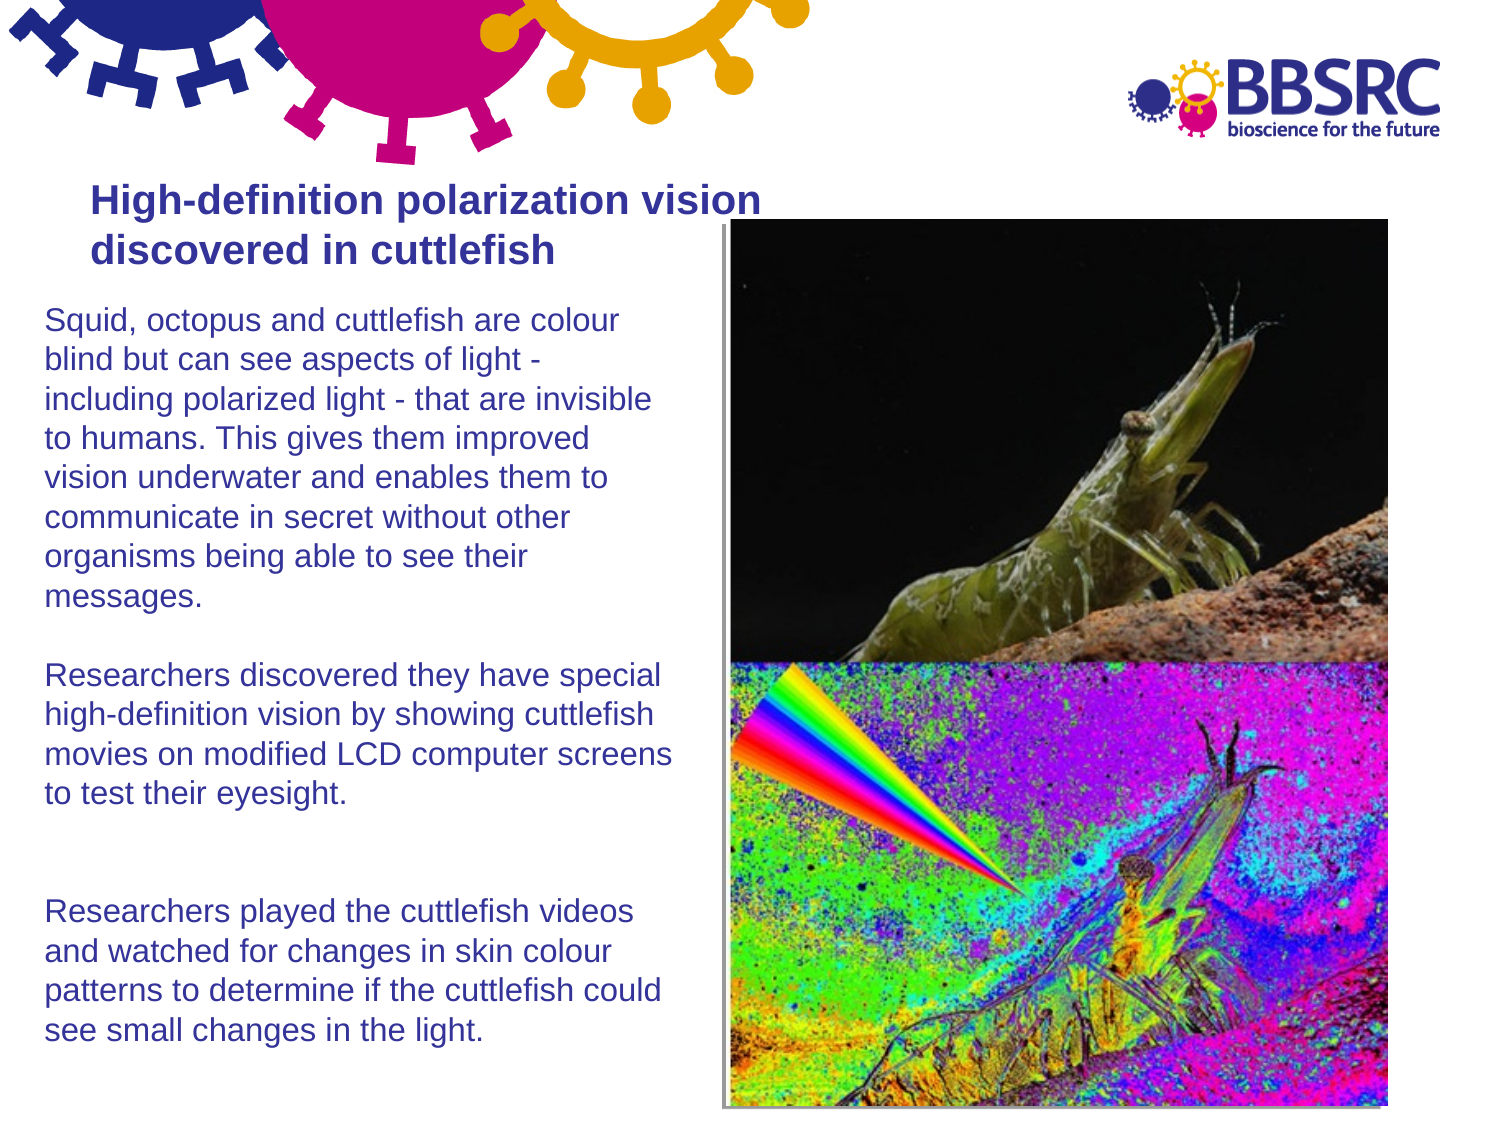

# High-definition polarization vision discovered in cuttlefish
Squid, octopus and cuttlefish are colour blind but can see aspects of light - including polarized light - that are invisible to humans. This gives them improved vision underwater and enables them to communicate in secret without other organisms being able to see their messages.
Researchers discovered they have special high-definition vision by showing cuttlefish movies on modified LCD computer screens to test their eyesight.
Researchers played the cuttlefish videos and watched for changes in skin colour patterns to determine if the cuttlefish could see small changes in the light.